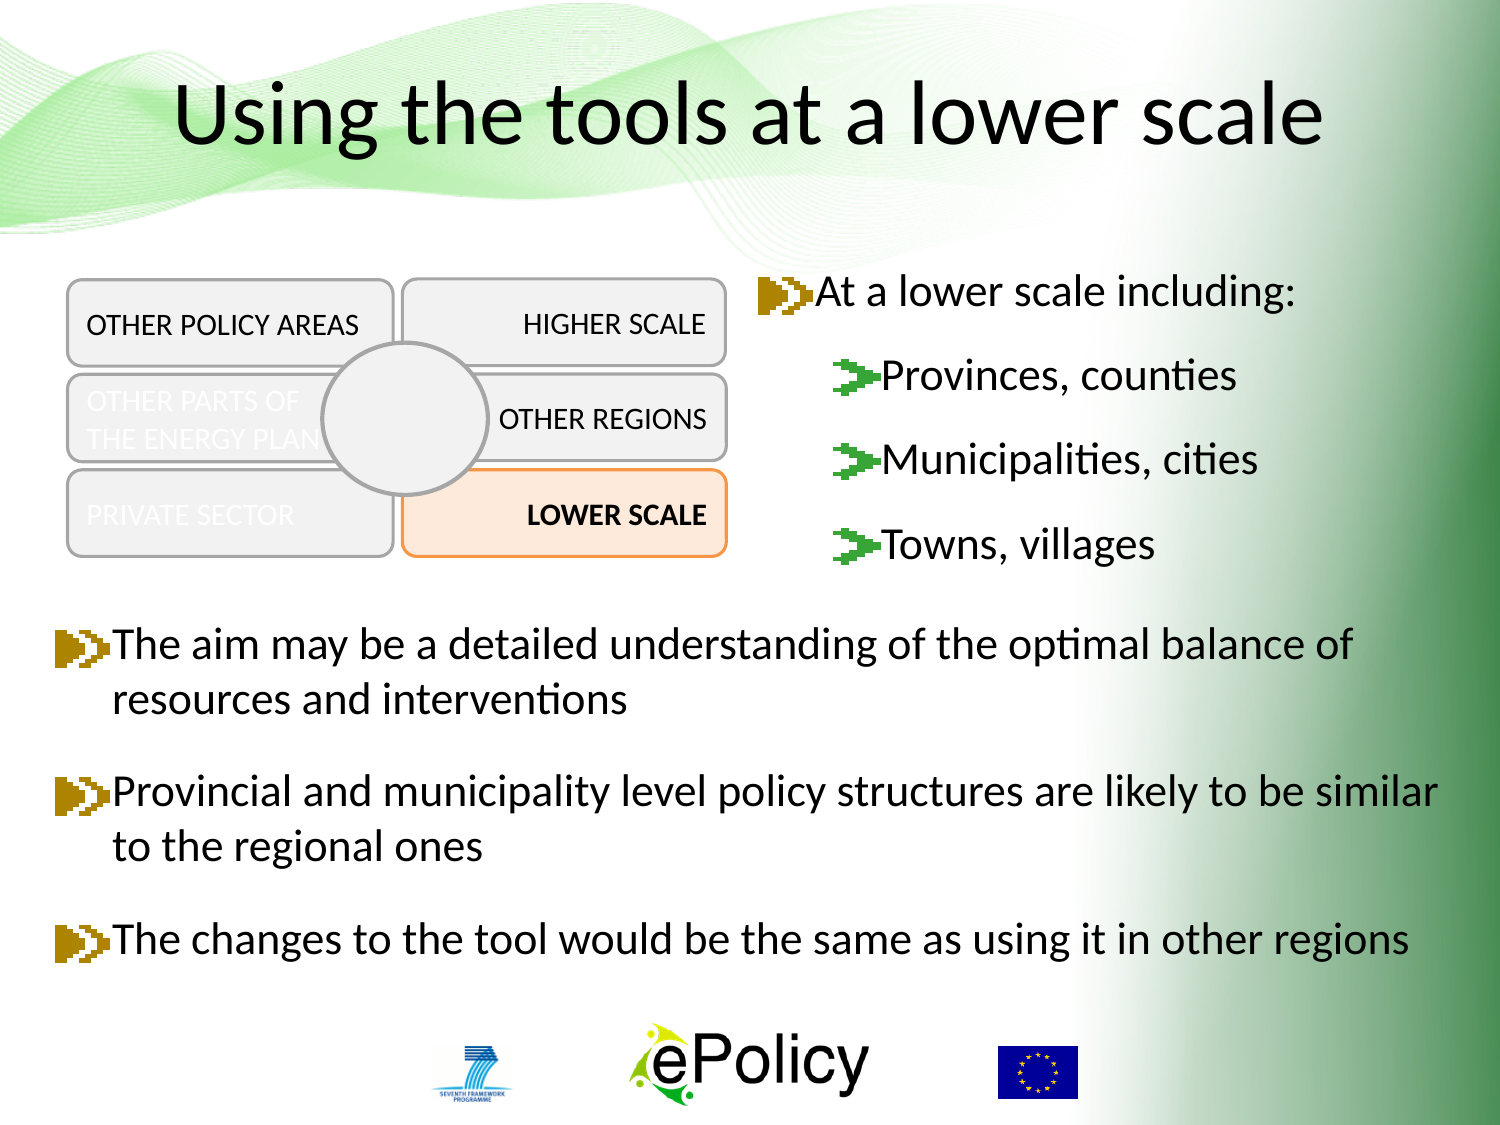

# Using the tools at a lower scale
At a lower scale including:
Provinces, counties
Municipalities, cities
Towns, villages
HIGHER SCALE
OTHER POLICY AREAS
OTHER REGIONS
OTHER PARTS OF
THE ENERGY PLAN
PRIVATE SECTOR
LOWER SCALE
The aim may be a detailed understanding of the optimal balance of resources and interventions
Provincial and municipality level policy structures are likely to be similar to the regional ones
The changes to the tool would be the same as using it in other regions